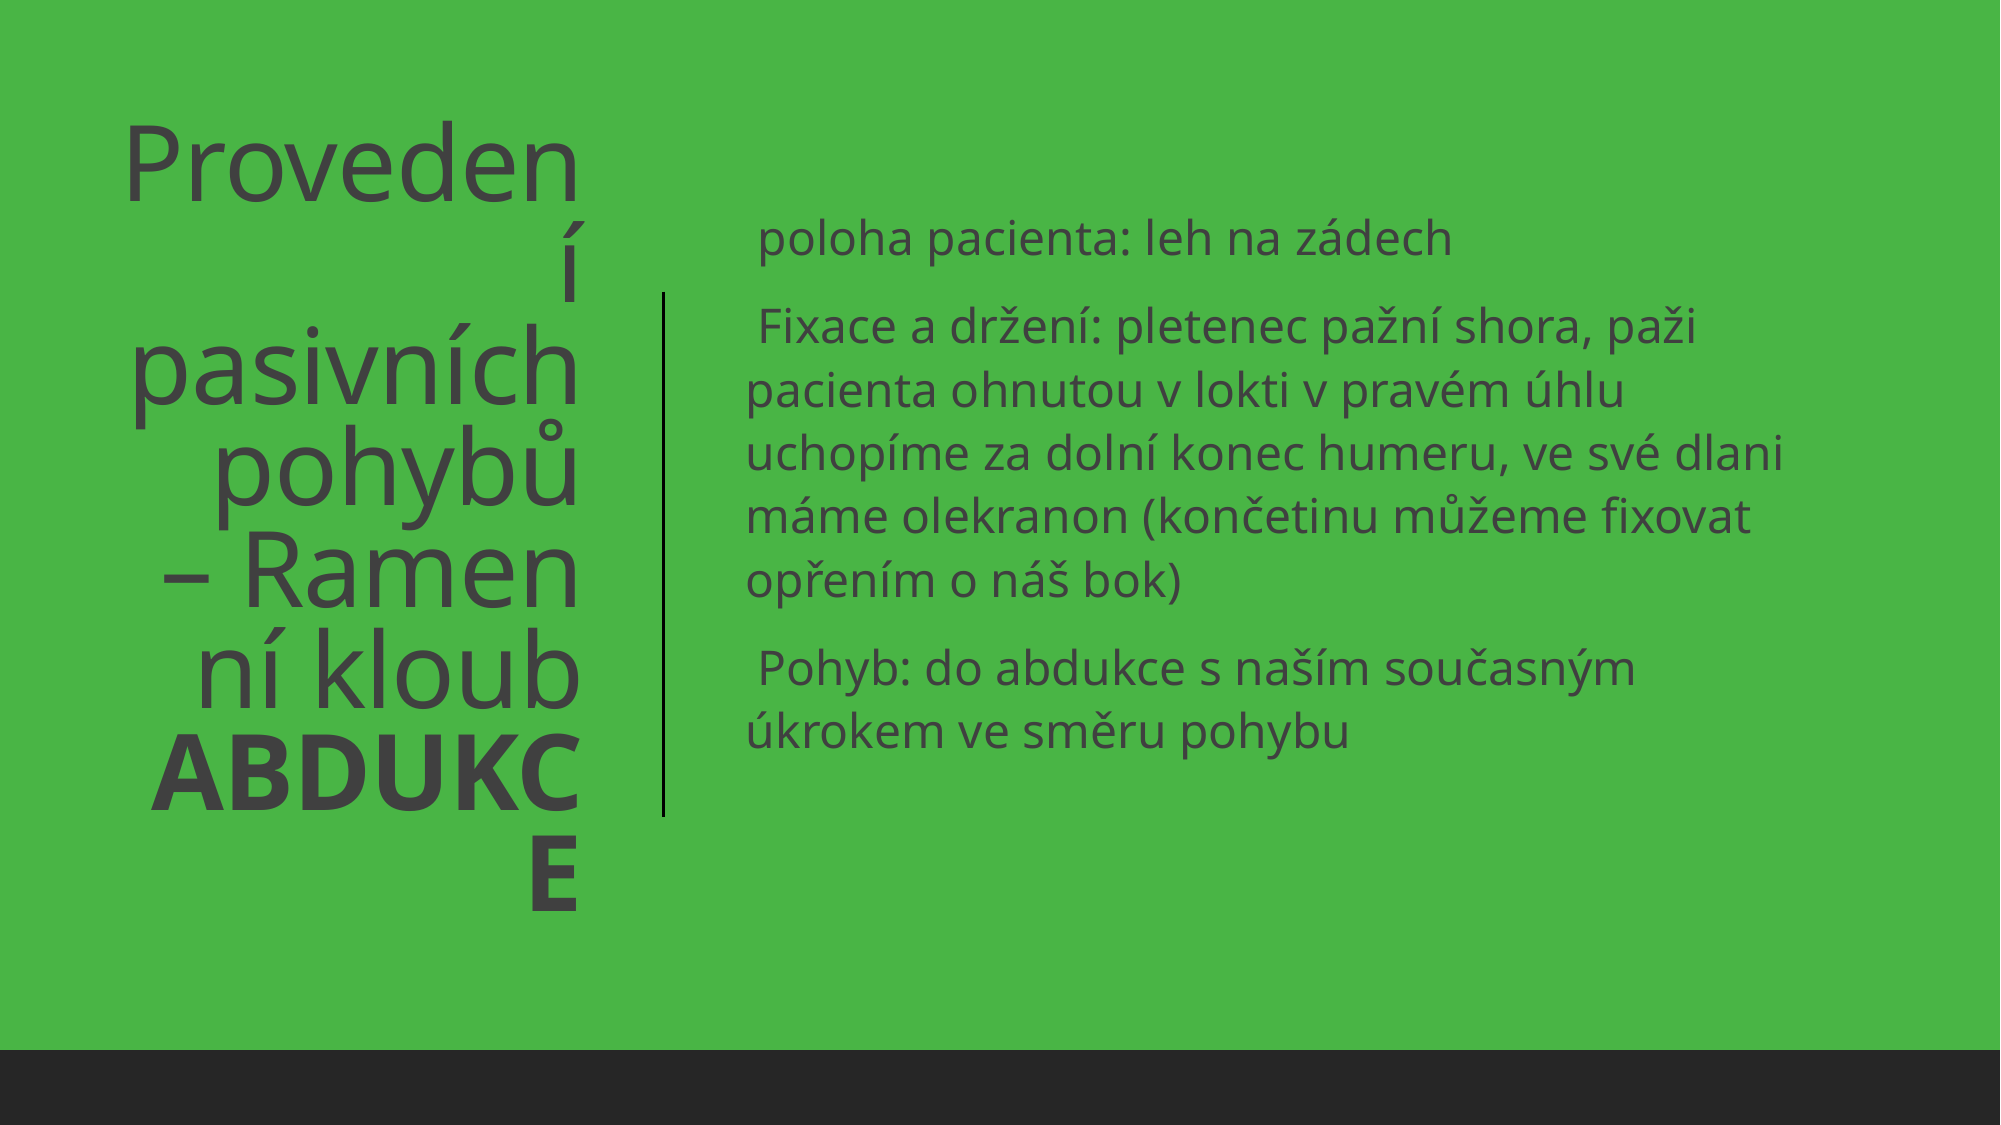

poloha pacienta: leh na zádech
 Fixace a držení: pletenec pažní shora, paži pacienta ohnutou v lokti v pravém úhlu uchopíme za dolní konec humeru, ve své dlani máme olekranon (končetinu můžeme fixovat opřením o náš bok)
 Pohyb: do abdukce s naším současným úkrokem ve směru pohybu
# Provedení pasivních pohybů – Ramenní kloub ABDUKCE